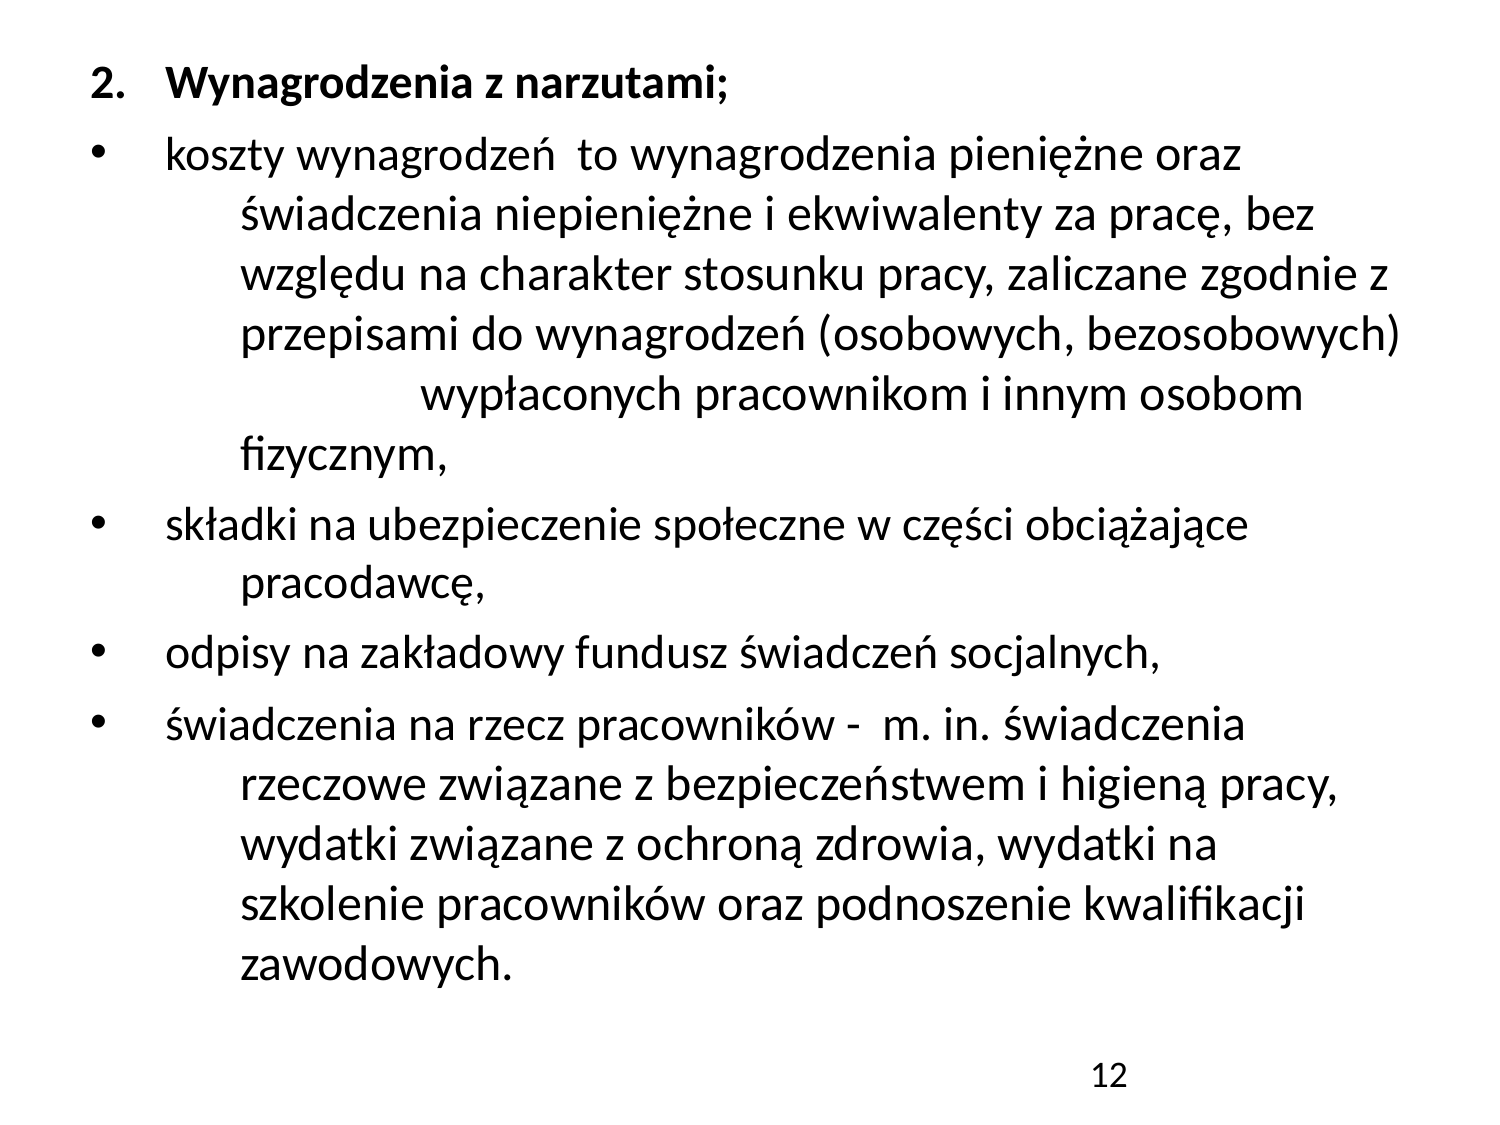

#
Wynagrodzenia z narzutami;
koszty wynagrodzeń to wynagrodzenia pieniężne oraz świadczenia niepieniężne i ekwiwalenty za pracę, bez względu na charakter stosunku pracy, zaliczane zgodnie z przepisami do wynagrodzeń (osobowych, bezosobowych) wypłaconych pracownikom i innym osobom fizycznym,
składki na ubezpieczenie społeczne w części obciążające pracodawcę,
odpisy na zakładowy fundusz świadczeń socjalnych,
świadczenia na rzecz pracowników - m. in. świadczenia rzeczowe związane z bezpieczeństwem i higieną pracy, wydatki związane z ochroną zdrowia, wydatki na szkolenie pracowników oraz podnoszenie kwalifikacji zawodowych.